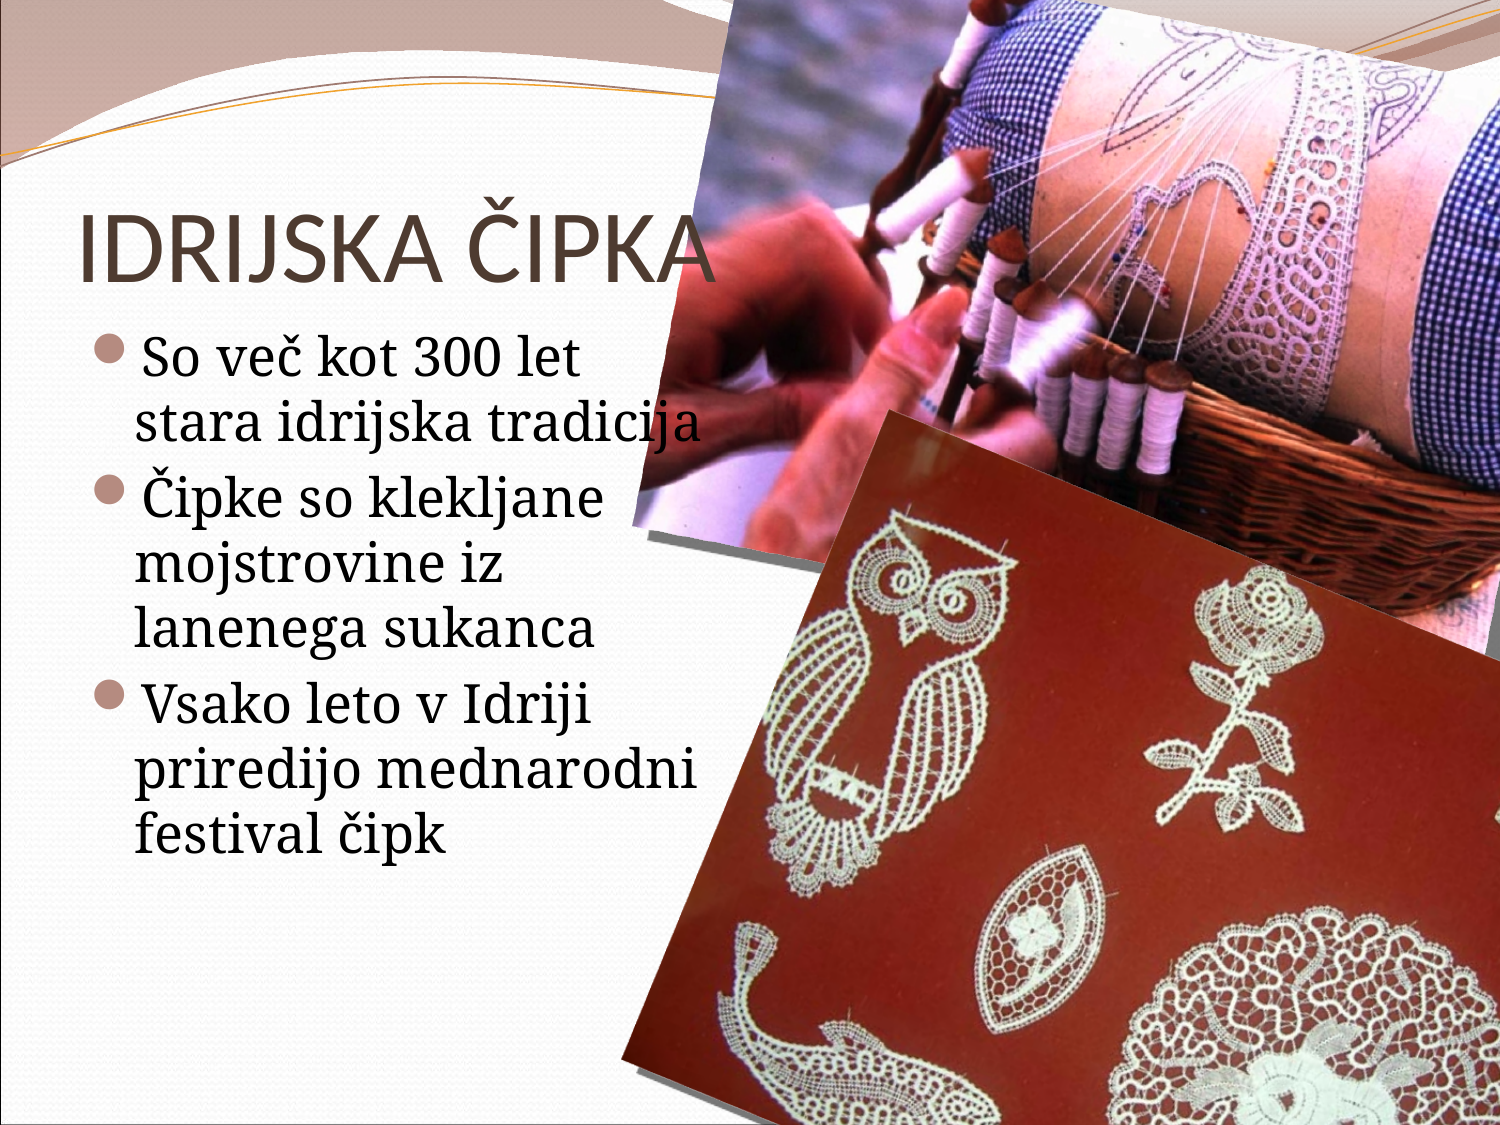

# IDRIJSKA ČIPKA
So več kot 300 let stara idrijska tradicija
Čipke so klekljane mojstrovine iz lanenega sukanca
Vsako leto v Idriji priredijo mednarodni festival čipk